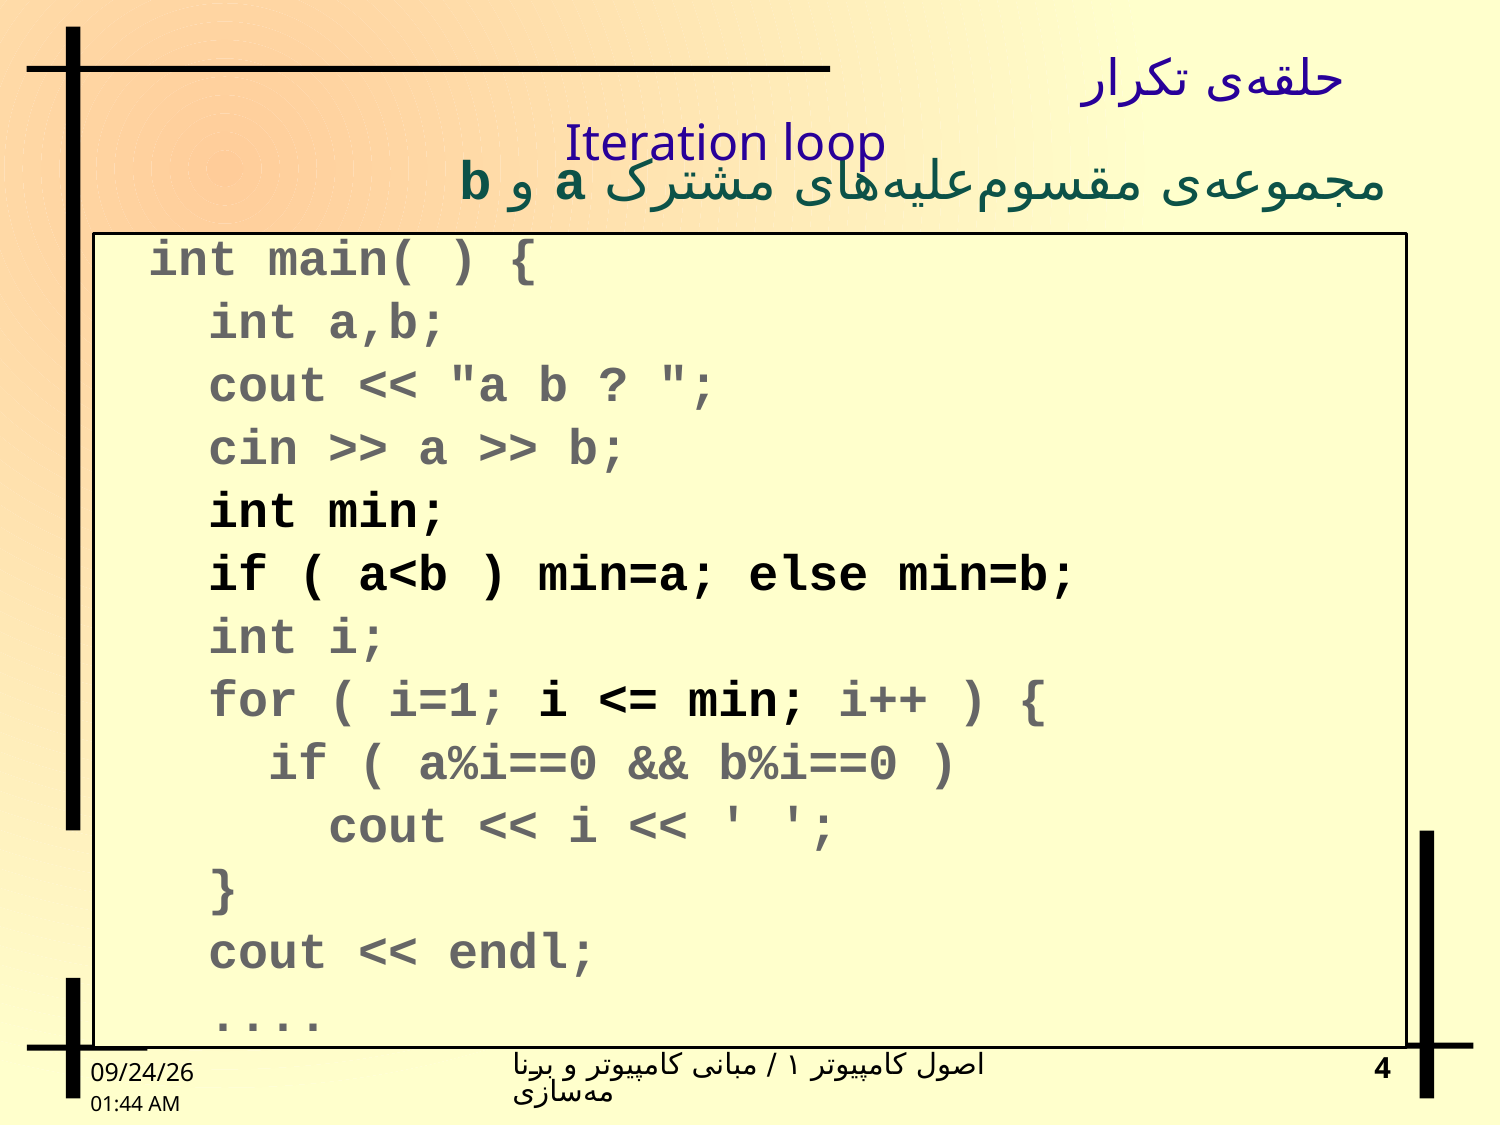

حلقه‌ی تکرار Iteration loop
مجموعه‌ی مقسوم‌علیه‌های مشترک a و b
# int main( ) {
 int a,b;
 cout << "a b ? ";
 cin >> a >> b;
 int min;
 if ( a<b ) min=a; else min=b;
 int i;
 for ( i=1; i <= min; i++ ) {
 if ( a%i==0 && b%i==0 )
 cout << i << ' ';
 }
 cout << endl;
 ....
اصول کامپیوتر ۱ / مبانی کامپیوتر و برنامه‌سازی
4